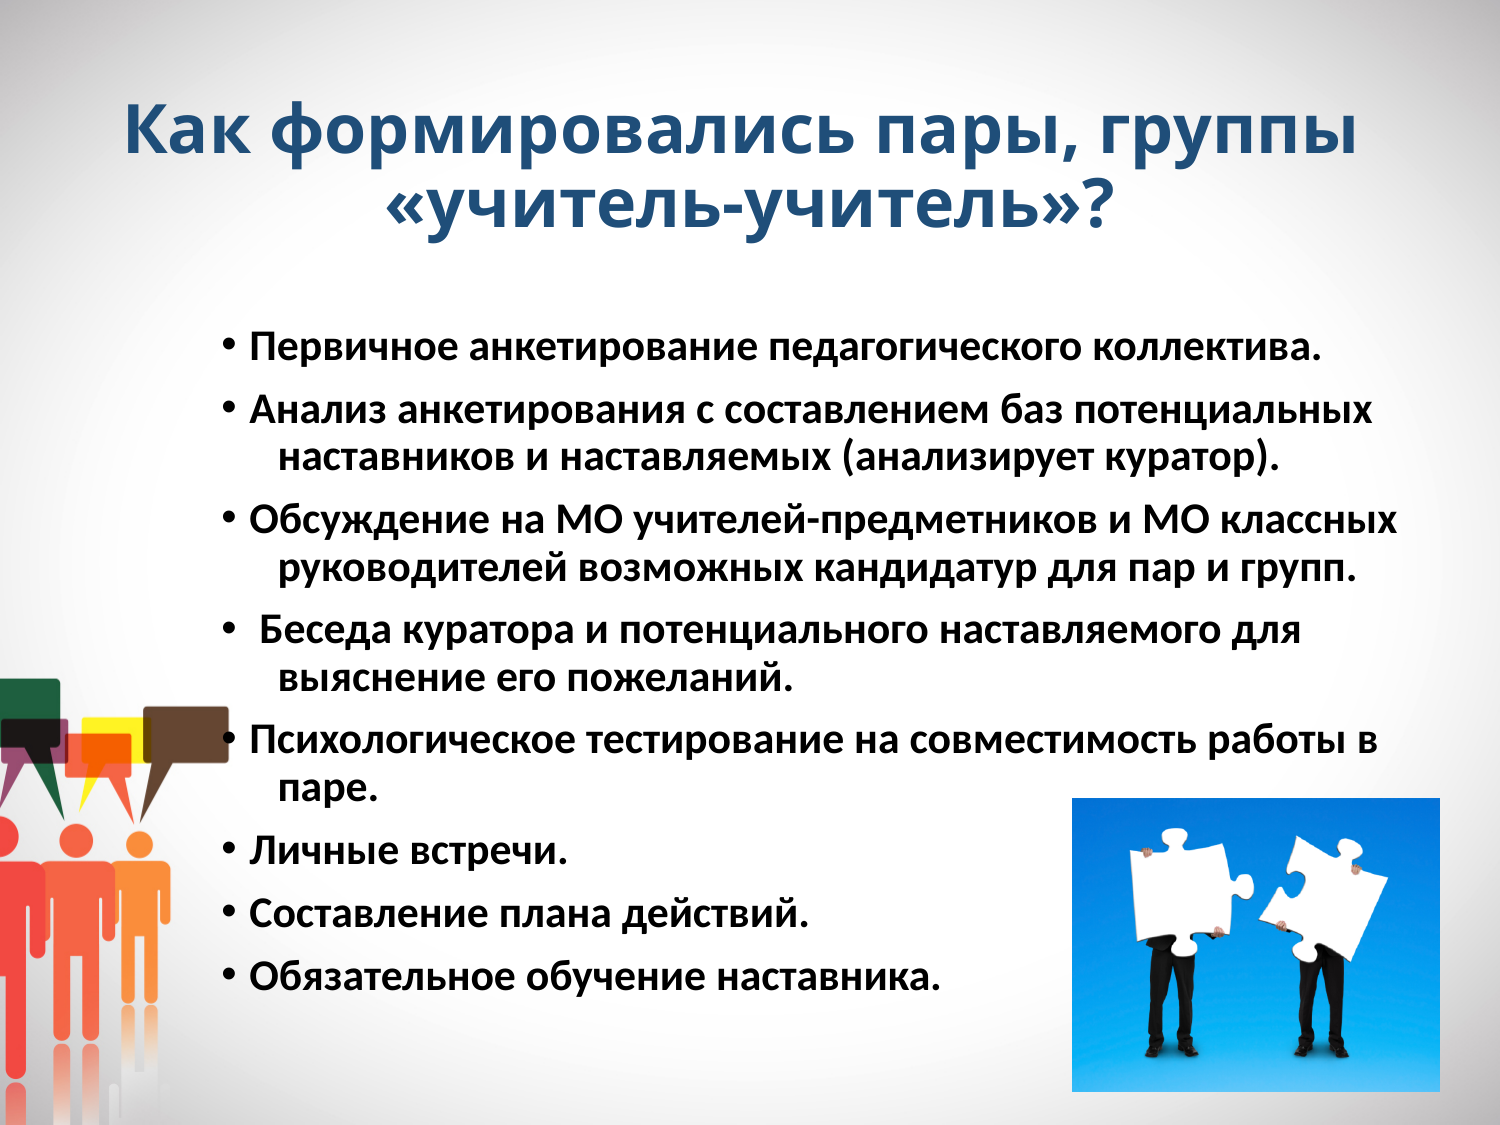

# Как формировались пары, группы «учитель-учитель»?
Первичное анкетирование педагогического коллектива.
Анализ анкетирования с составлением баз потенциальных наставников и наставляемых (анализирует куратор).
Обсуждение на МО учителей-предметников и МО классных руководителей возможных кандидатур для пар и групп.
 Беседа куратора и потенциального наставляемого для выяснение его пожеланий.
Психологическое тестирование на совместимость работы в паре.
Личные встречи.
Составление плана действий.
Обязательное обучение наставника.